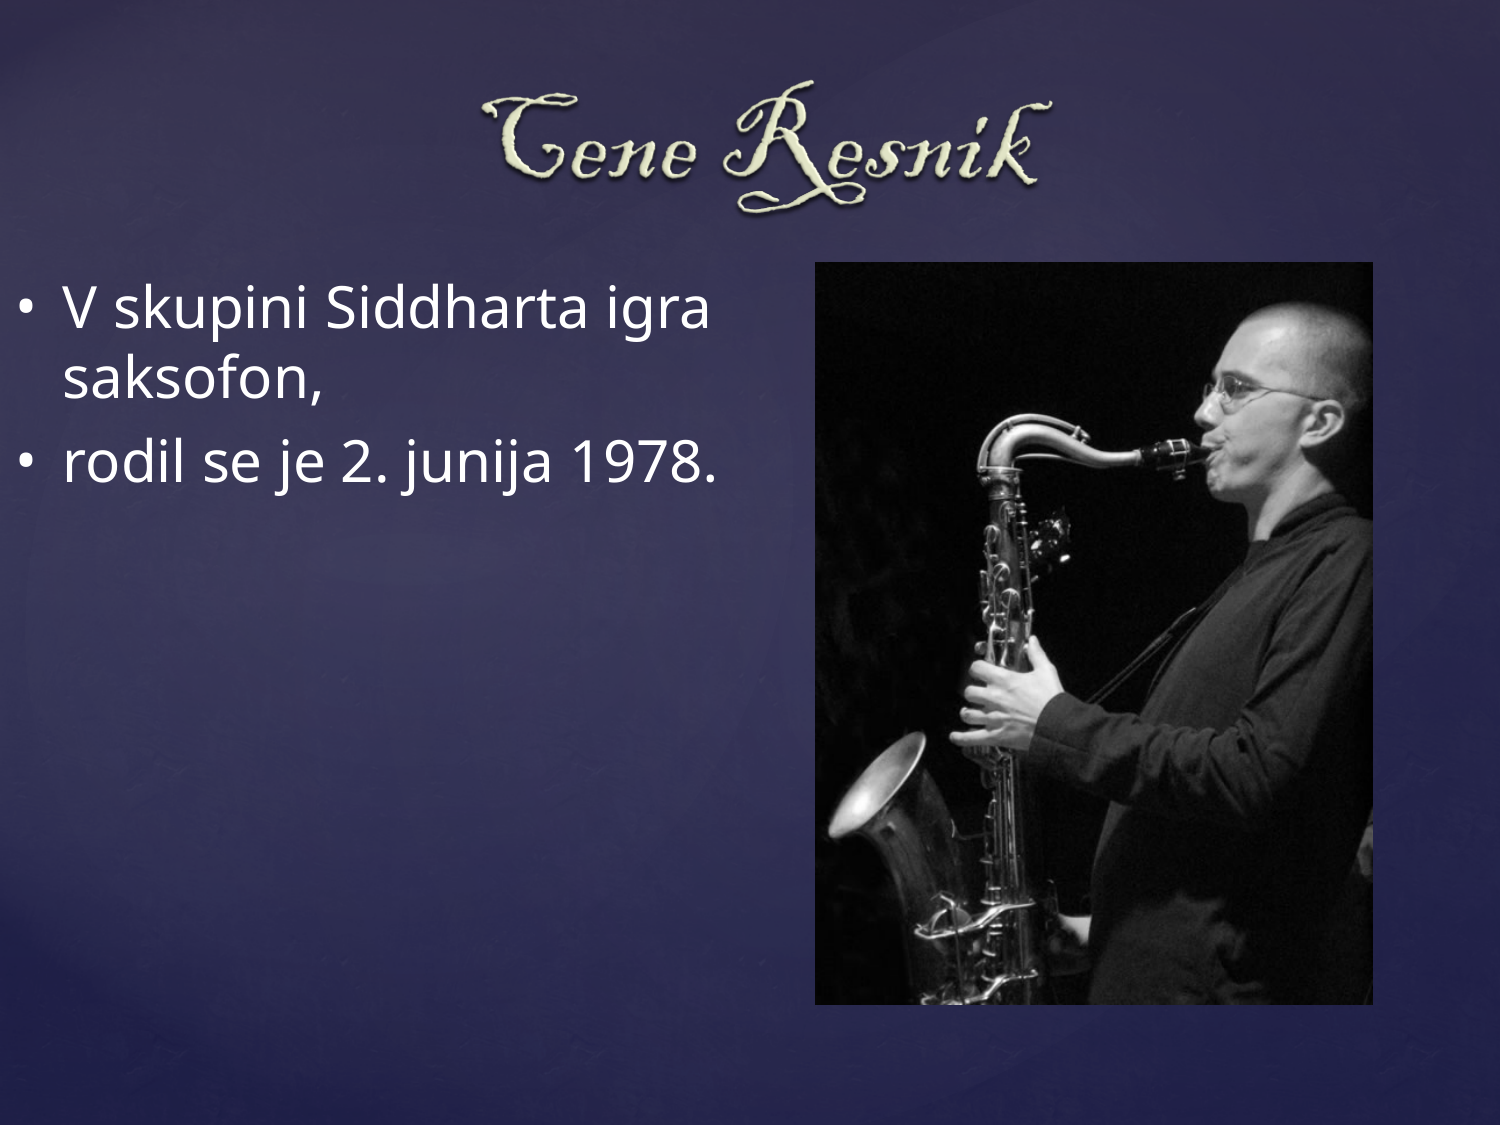

# V skupini Siddharta igra saksofon,
rodil se je 2. junija 1978.